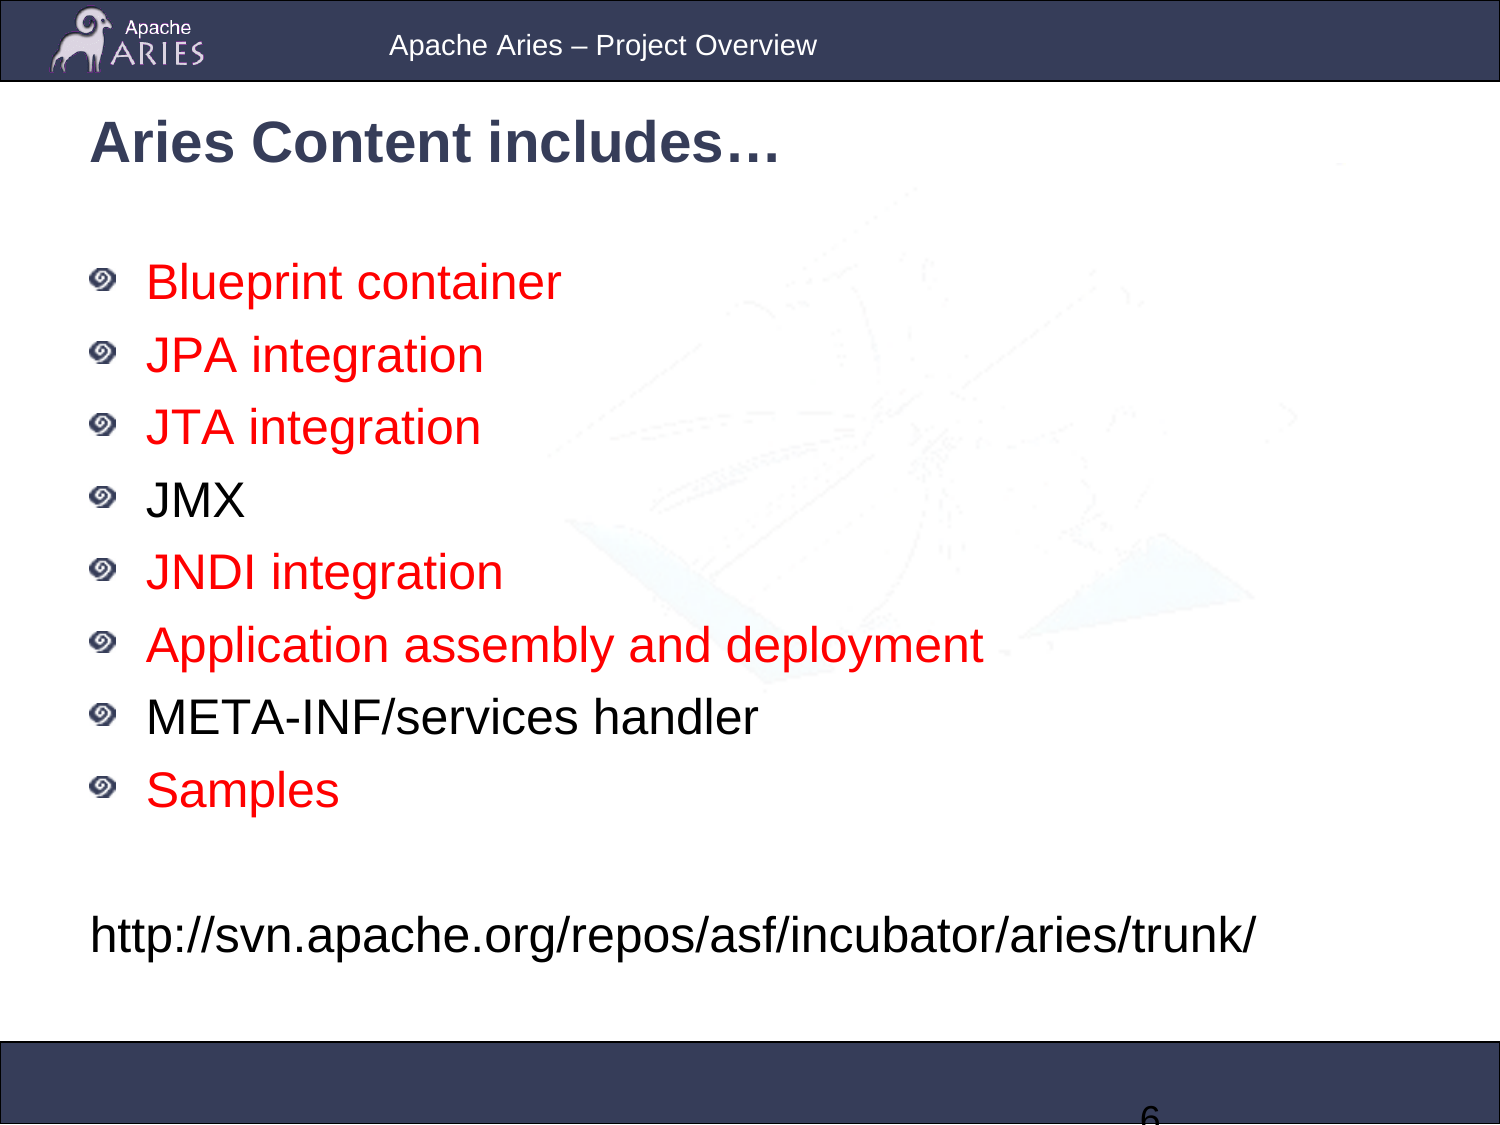

# Aries Content includes…
Blueprint container
JPA integration
JTA integration
JMX
JNDI integration
Application assembly and deployment
META-INF/services handler
Samples
http://svn.apache.org/repos/asf/incubator/aries/trunk/
6